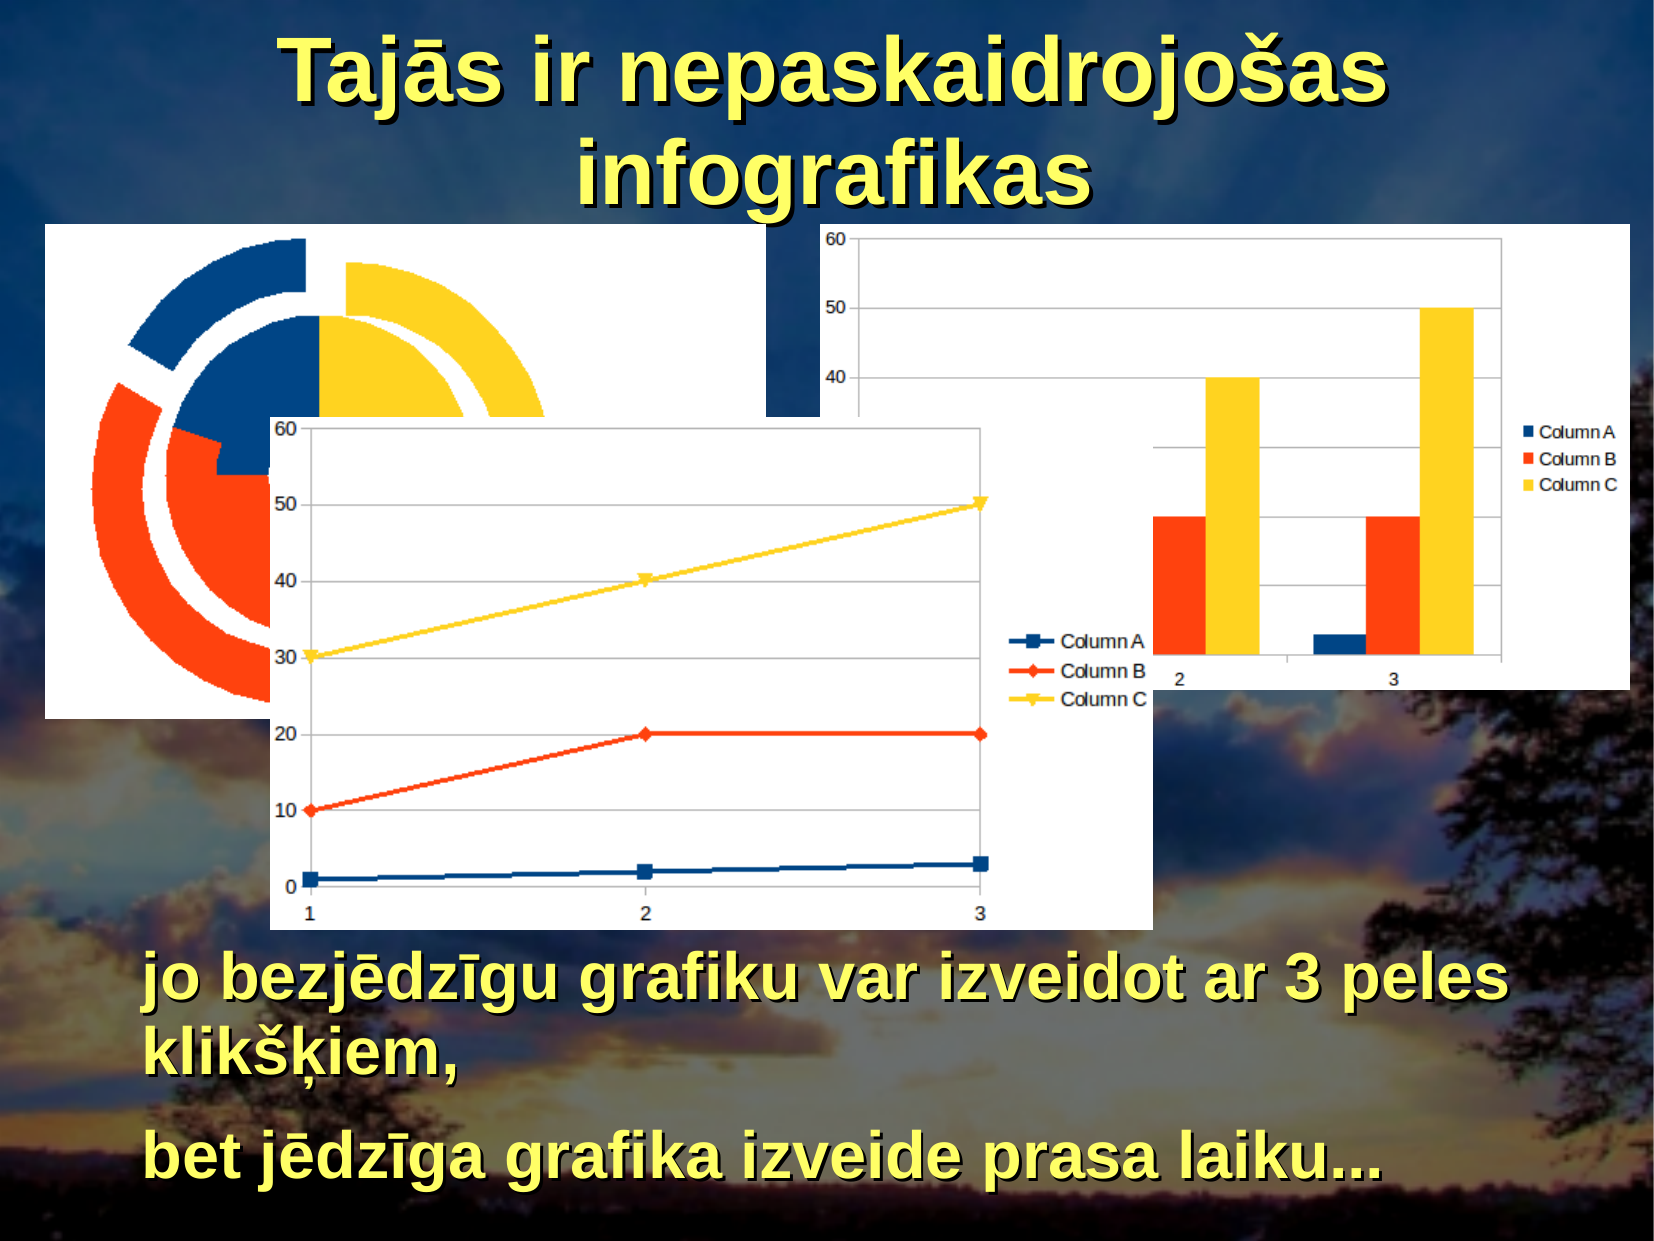

# Tajās ir nepaskaidrojošas infografikas
jo bezjēdzīgu grafiku var izveidot ar 3 peles klikšķiem,
bet jēdzīga grafika izveide prasa laiku...